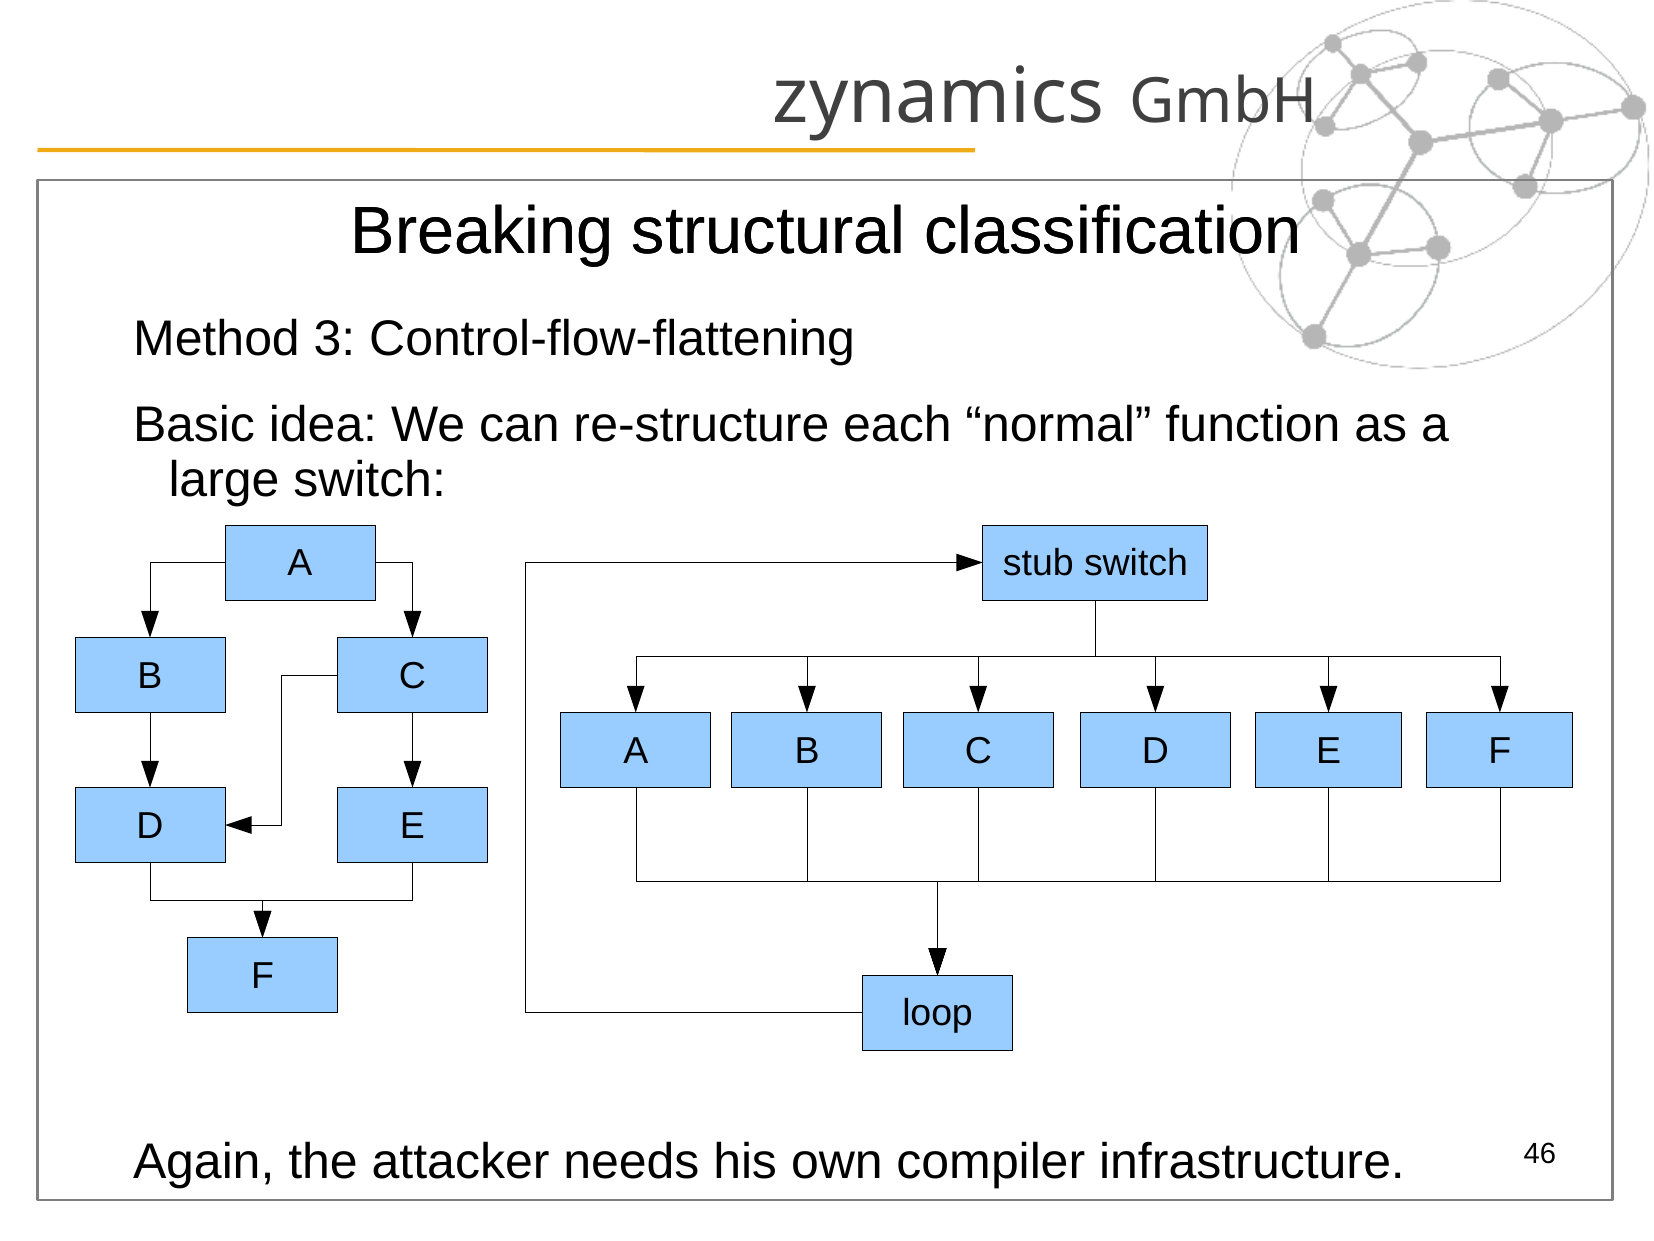

zynamics GmbH
# Breaking structural classification
Breaking structural classification
Method 3: Control-flow-flattening
Basic idea: We can re-structure each “normal” function as a large switch:
Again, the attacker needs his own compiler infrastructure.
A
A
stub switch
B
C
A
B
C
D
E
F
D
E
F
loop